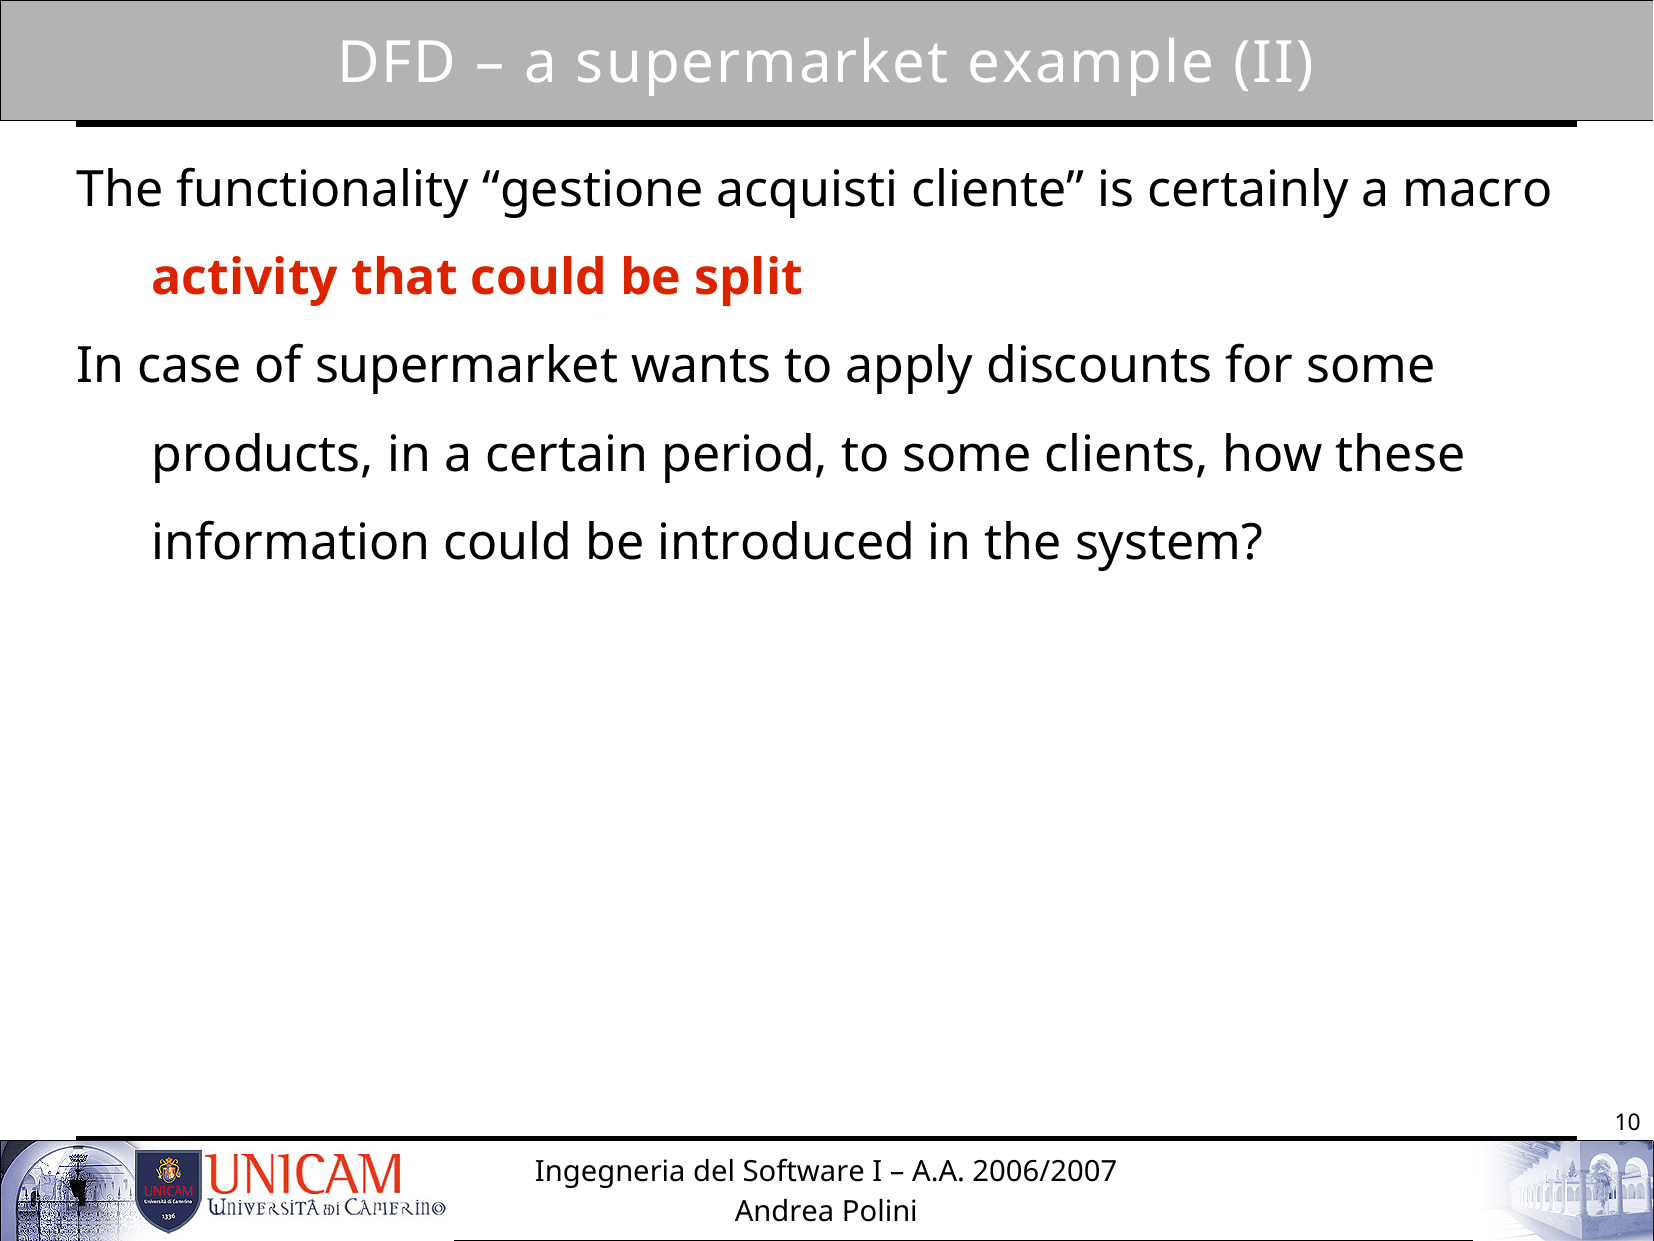

# DFD – a supermarket example (II)
The functionality “gestione acquisti cliente” is certainly a macro activity that could be split
In case of supermarket wants to apply discounts for some products, in a certain period, to some clients, how these information could be introduced in the system?
10